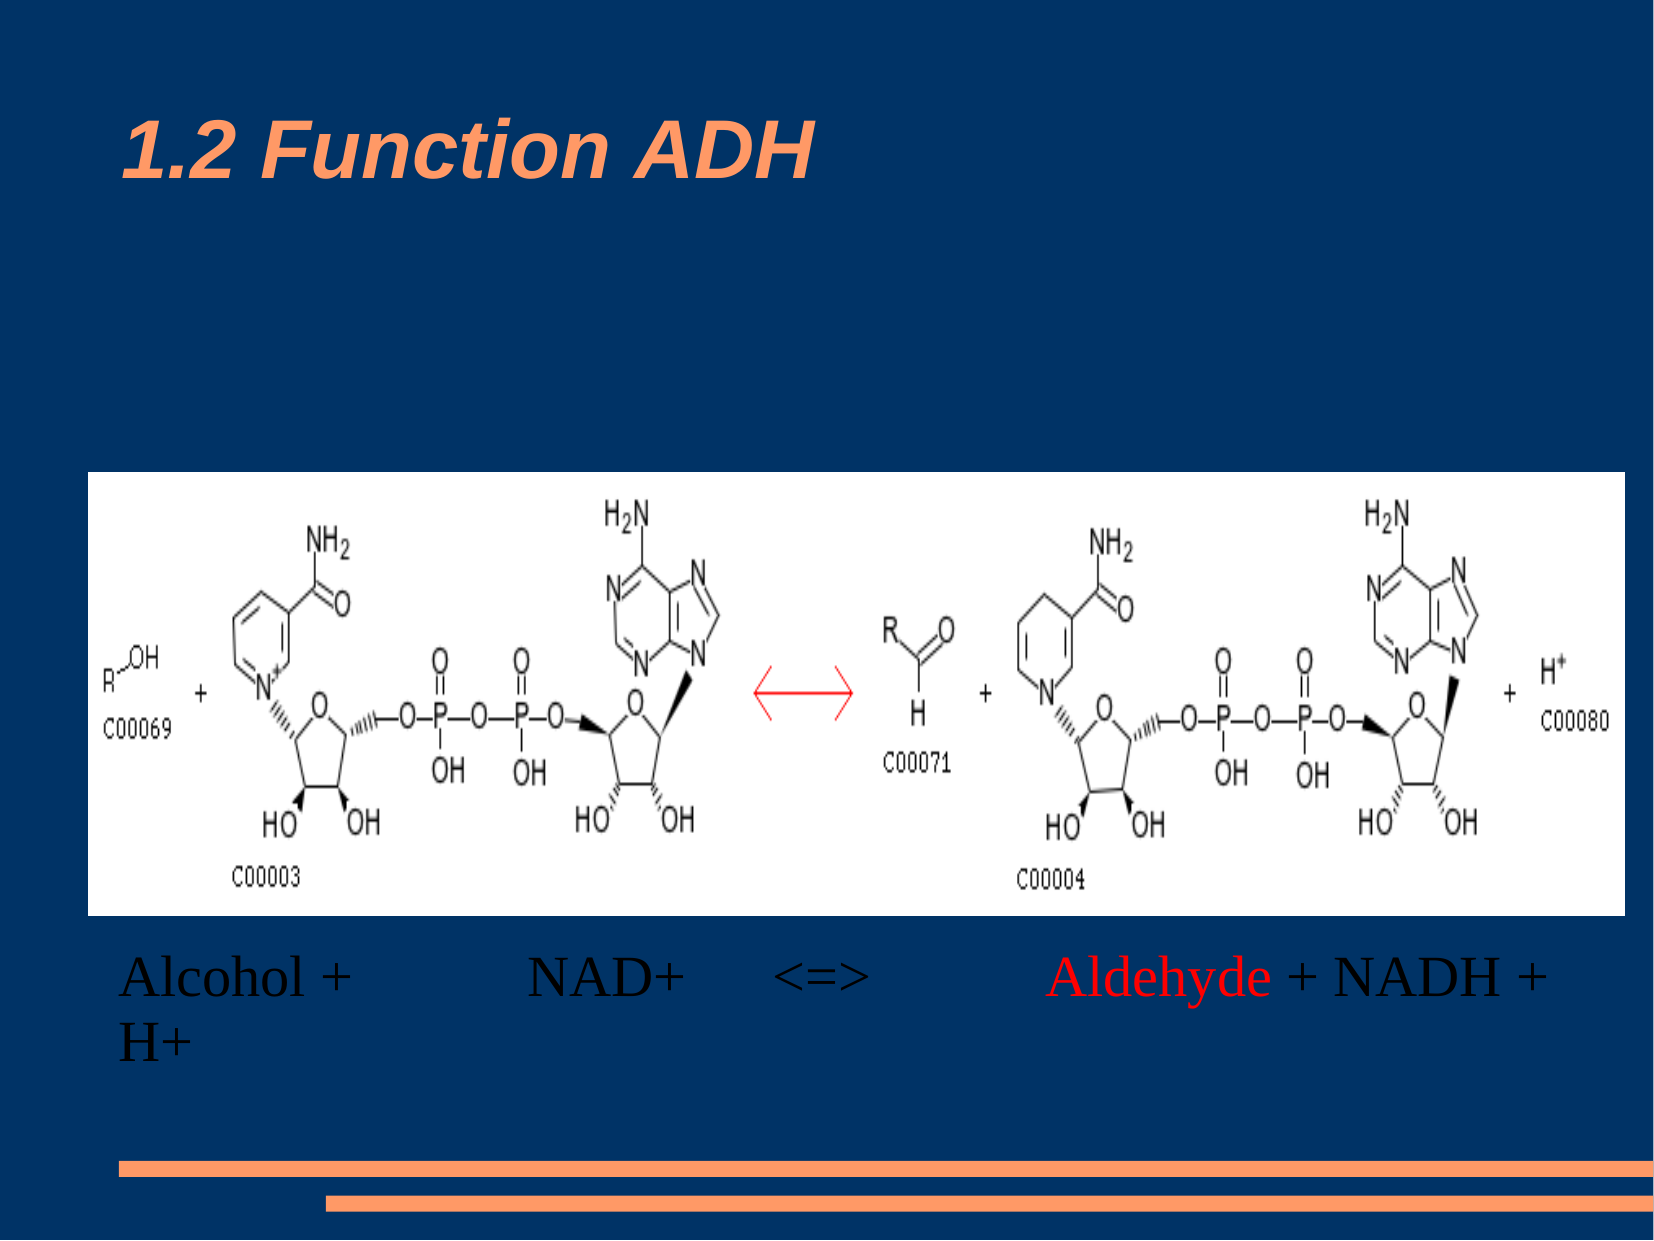

# 1.2 Function ADH
Alcohol + NAD+ <=> Aldehyde + NADH + H+